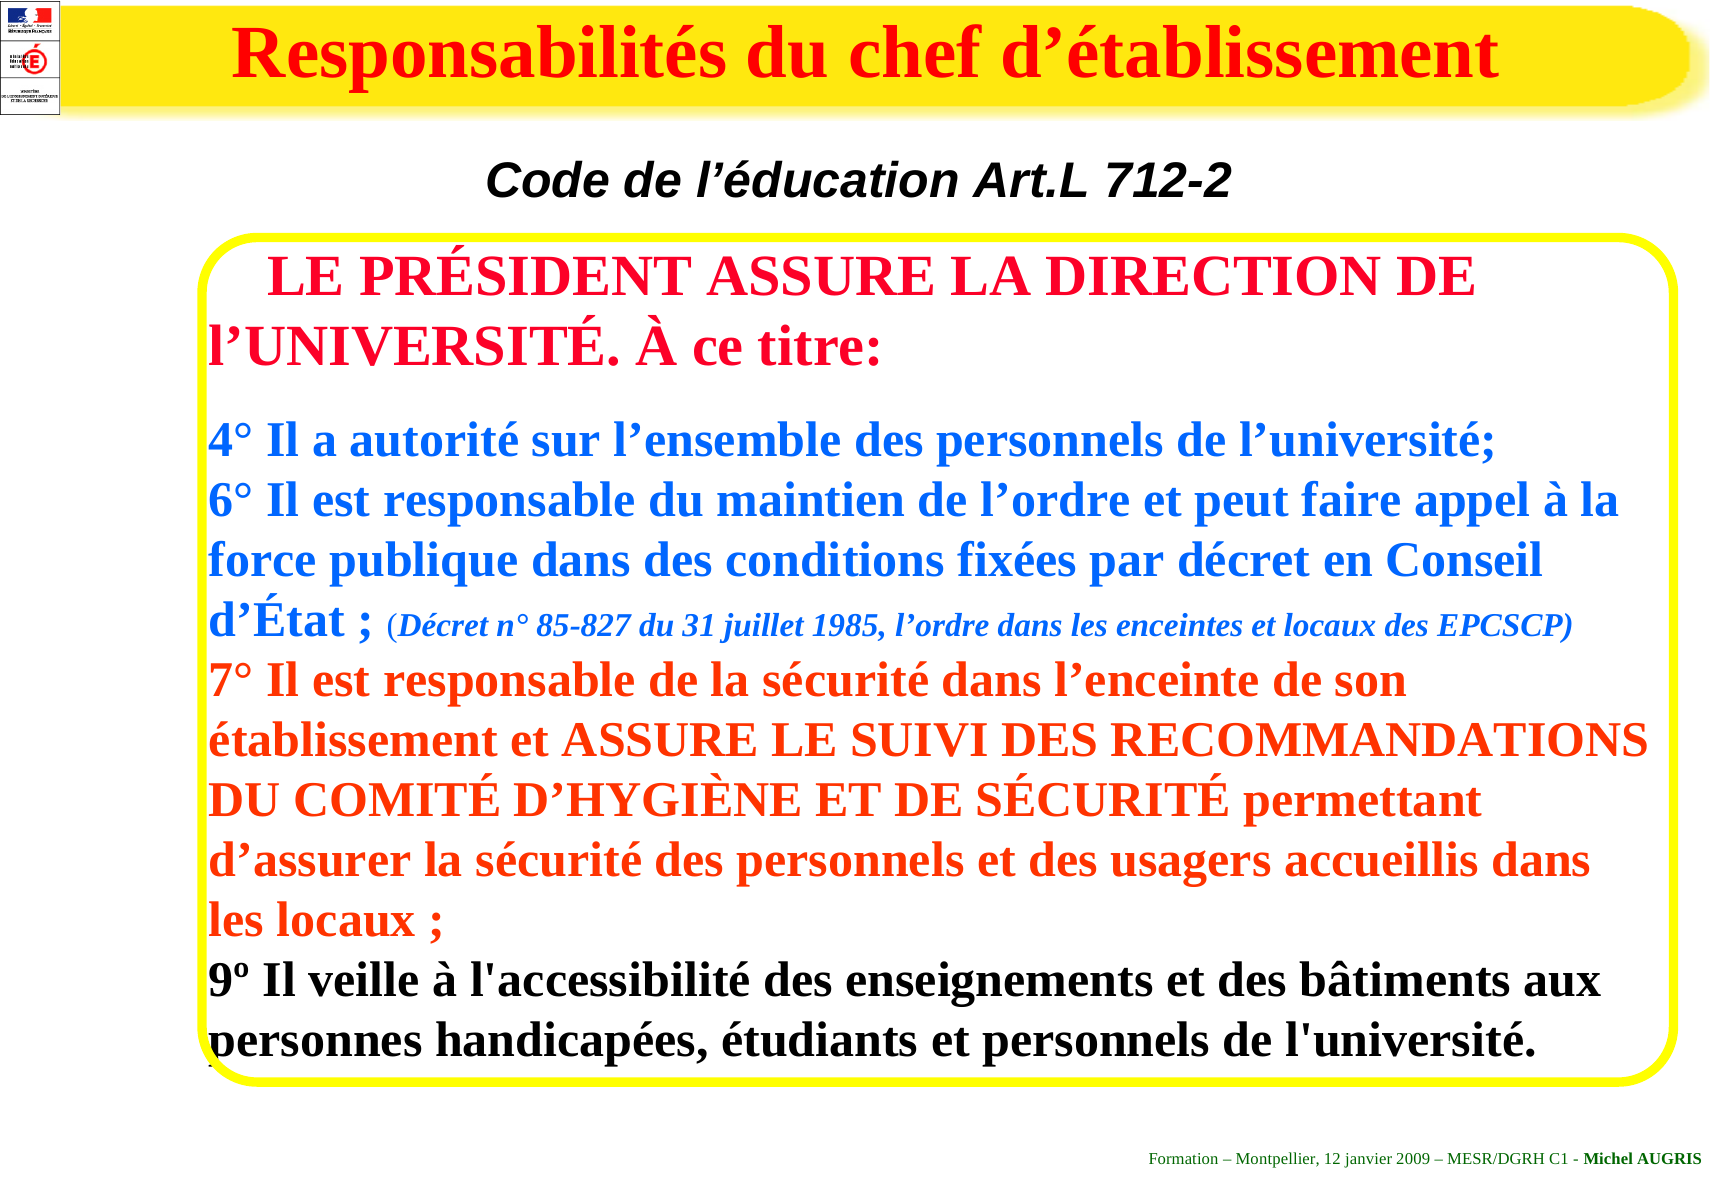

Responsabilités du chef d’établissement
Code de l’éducation Art.L 712-2
	LE PRÉSIDENT ASSURE LA DIRECTION DE 	l’UNIVERSITÉ. À ce titre:
4° Il a autorité sur l’ensemble des personnels de l’université;
6° Il est responsable du maintien de l’ordre et peut faire appel à la 	force publique dans des conditions fixées par décret en Conseil 	d’État ; (Décret n° 85-827 du 31 juillet 1985, l’ordre dans les enceintes et locaux des EPCSCP)
7° Il est responsable de la sécurité dans l’enceinte de son 	établissement et ASSURE LE SUIVI DES RECOMMANDATIONS 	DU COMITÉ D’HYGIÈNE ET DE SÉCURITÉ permettant 	d’assurer la sécurité des personnels et des usagers accueillis dans 	les locaux ;
9º Il veille à l'accessibilité des enseignements et des bâtiments aux 	personnes handicapées, étudiants et personnels de l'université.